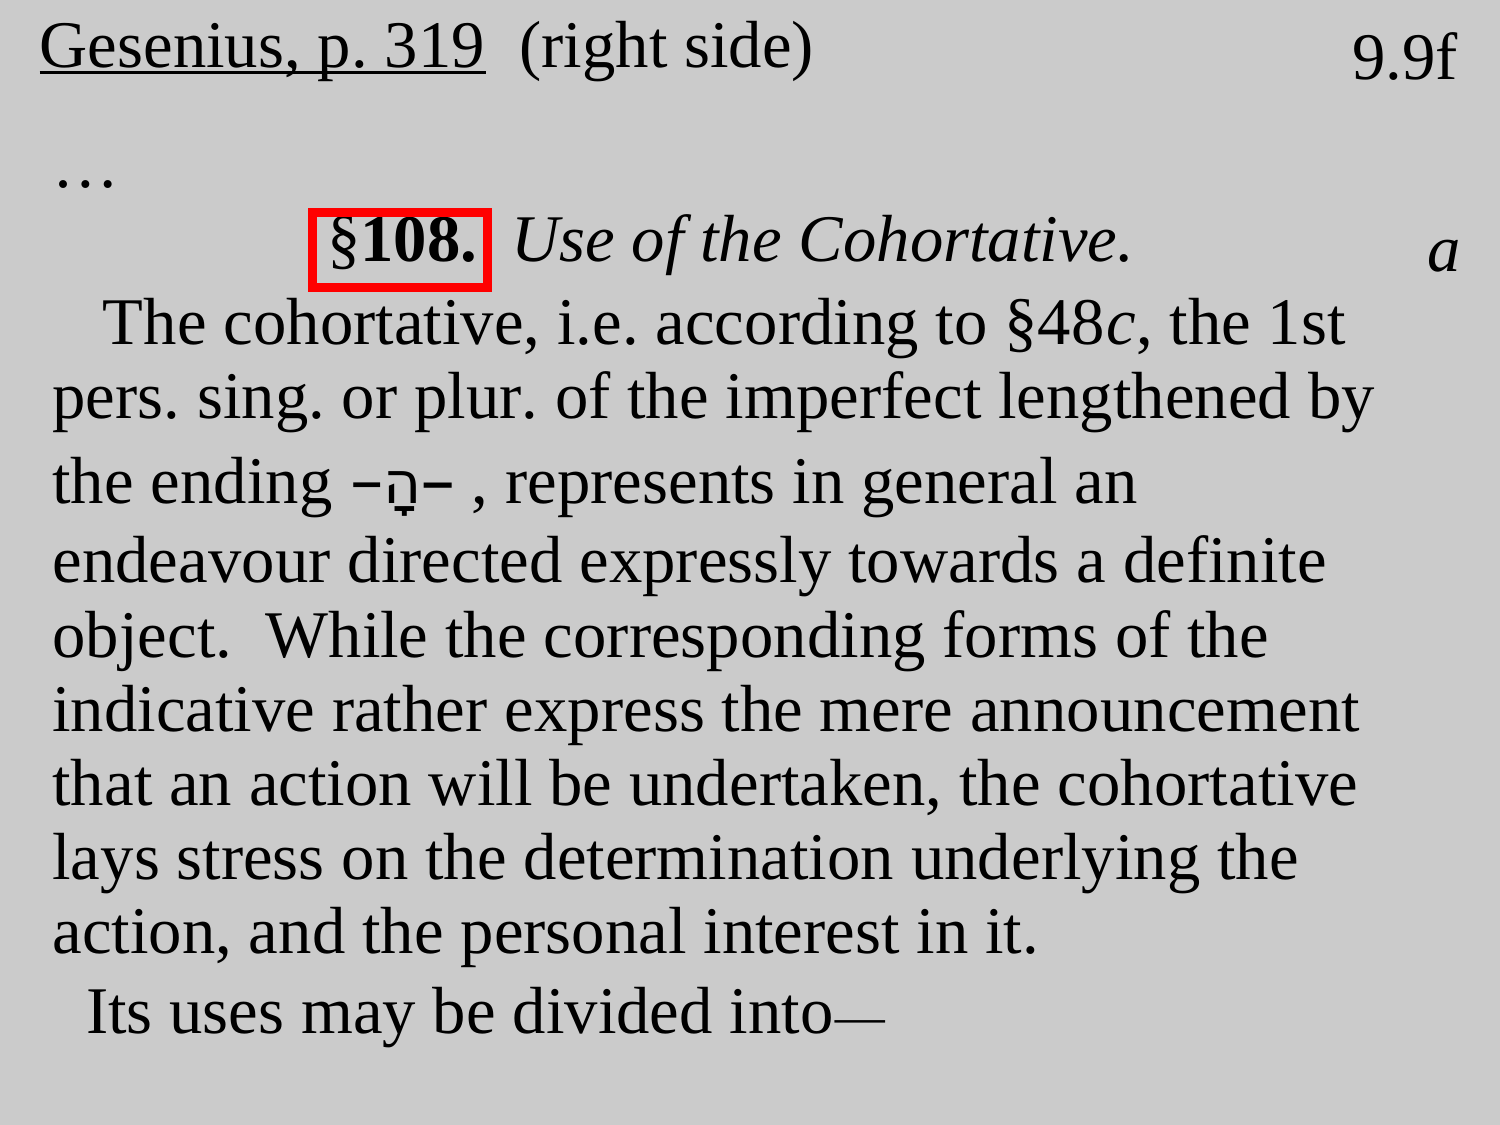

Gesenius, p. 319 (right side)
9.9f
…
§108. Use of the Cohortative.
 The cohortative, i.e. according to §48c, the 1st pers. sing. or plur. of the imperfect lengthened by the ending –ָה– , represents in general an endeavour directed expressly towards a definite object. While the corresponding forms of the indicative rather express the mere announcement that an action will be undertaken, the cohortative lays stress on the determination underlying the action, and the personal interest in it.
 Its uses may be divided into—
a